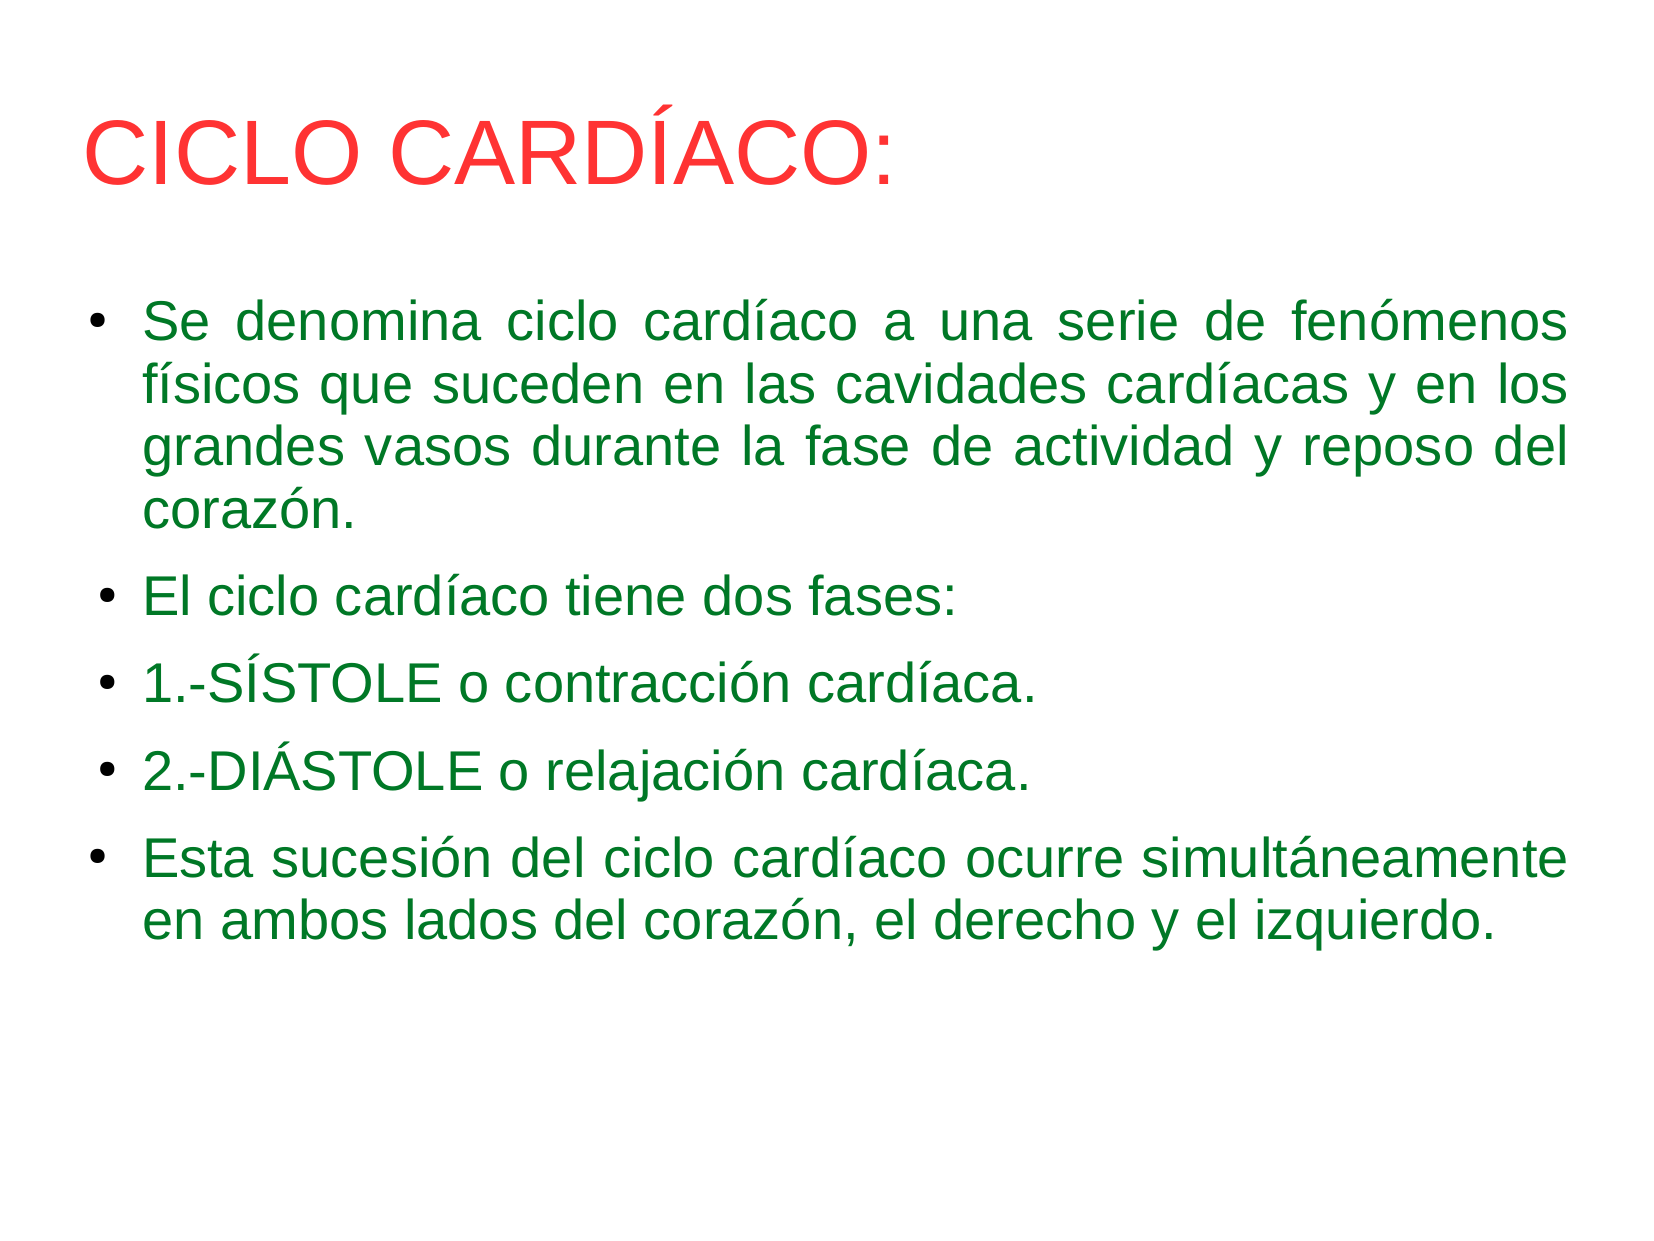

# CICLO CARDÍACO:
Se denomina ciclo cardíaco a una serie de fenómenos físicos que suceden en las cavidades cardíacas y en los grandes vasos durante la fase de actividad y reposo del corazón.
El ciclo cardíaco tiene dos fases:
1.-SÍSTOLE o contracción cardíaca.
2.-DIÁSTOLE o relajación cardíaca.
Esta sucesión del ciclo cardíaco ocurre simultáneamente en ambos lados del corazón, el derecho y el izquierdo.